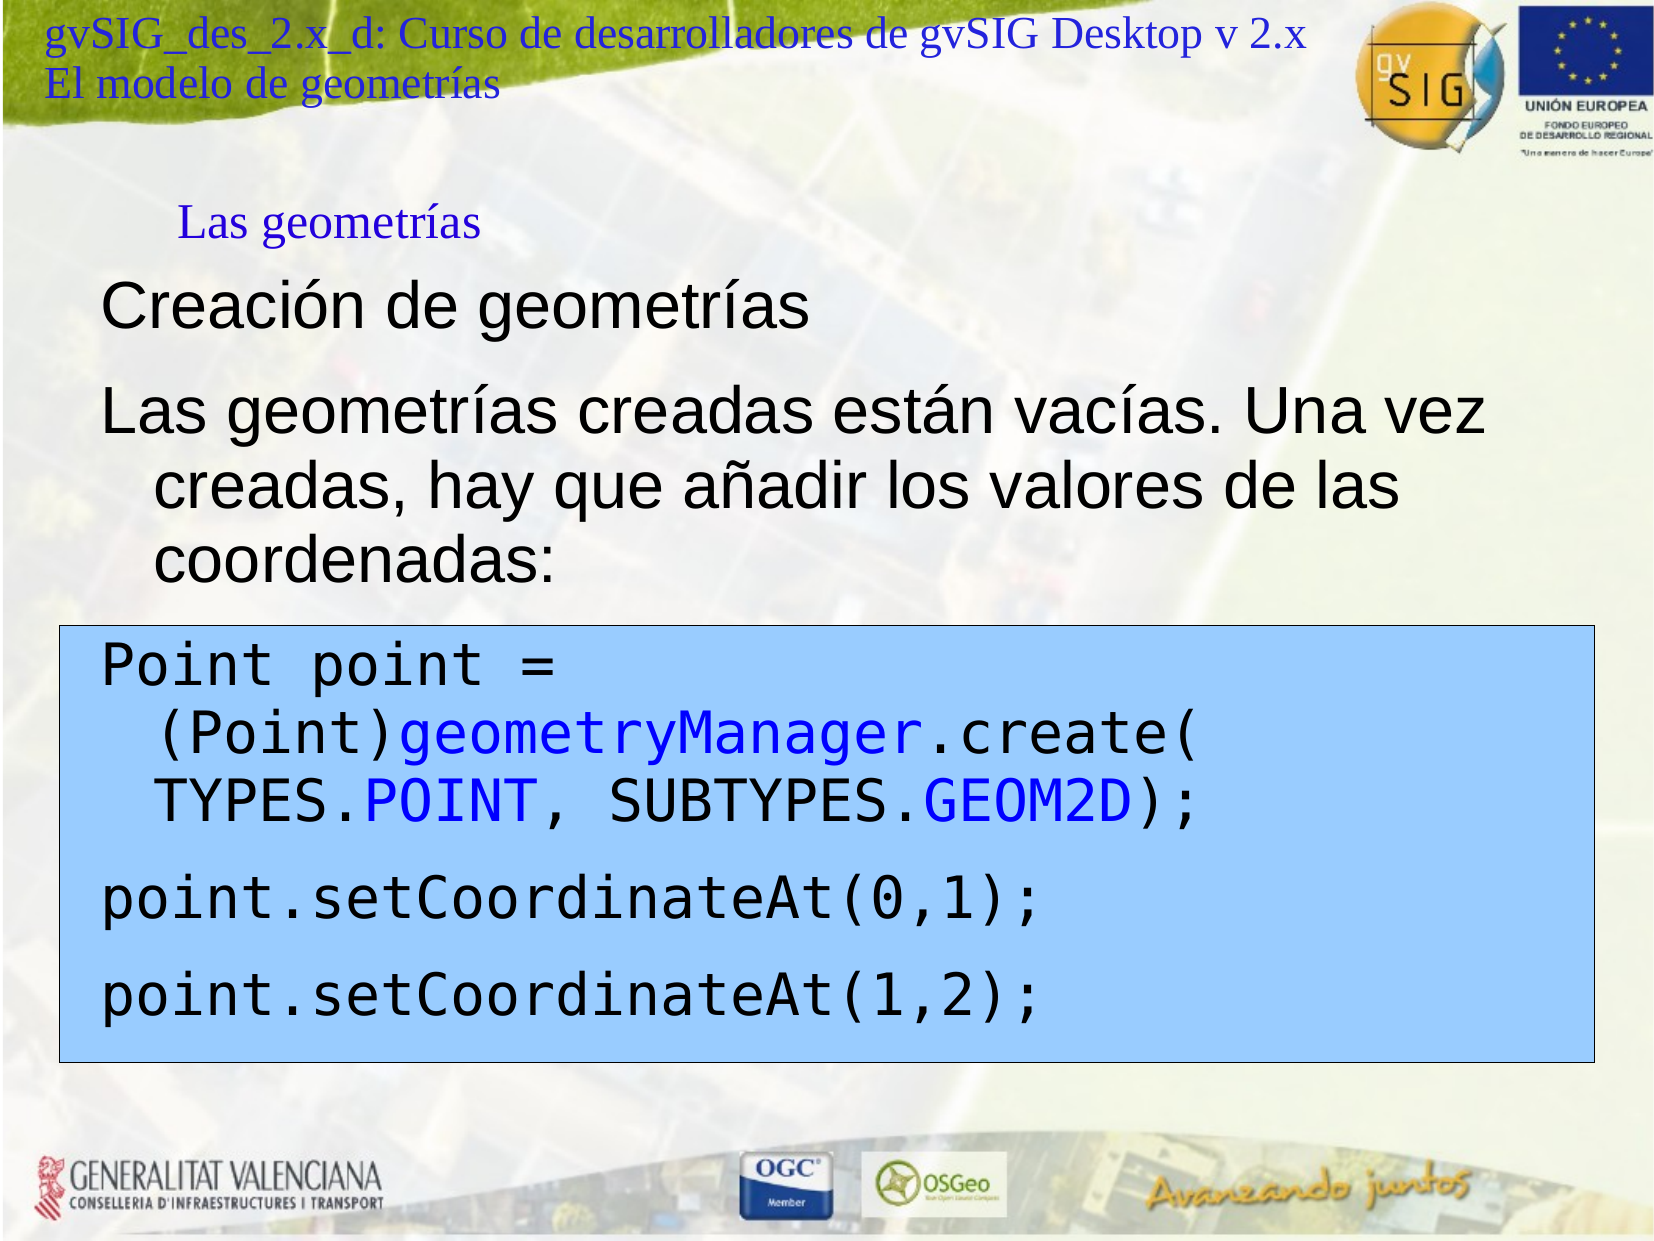

Las geometrías
# Creación de geometrías
Las geometrías creadas están vacías. Una vez creadas, hay que añadir los valores de las coordenadas:
Point point = (Point)geometryManager.create( TYPES.POINT, SUBTYPES.GEOM2D);
point.setCoordinateAt(0,1);
point.setCoordinateAt(1,2);